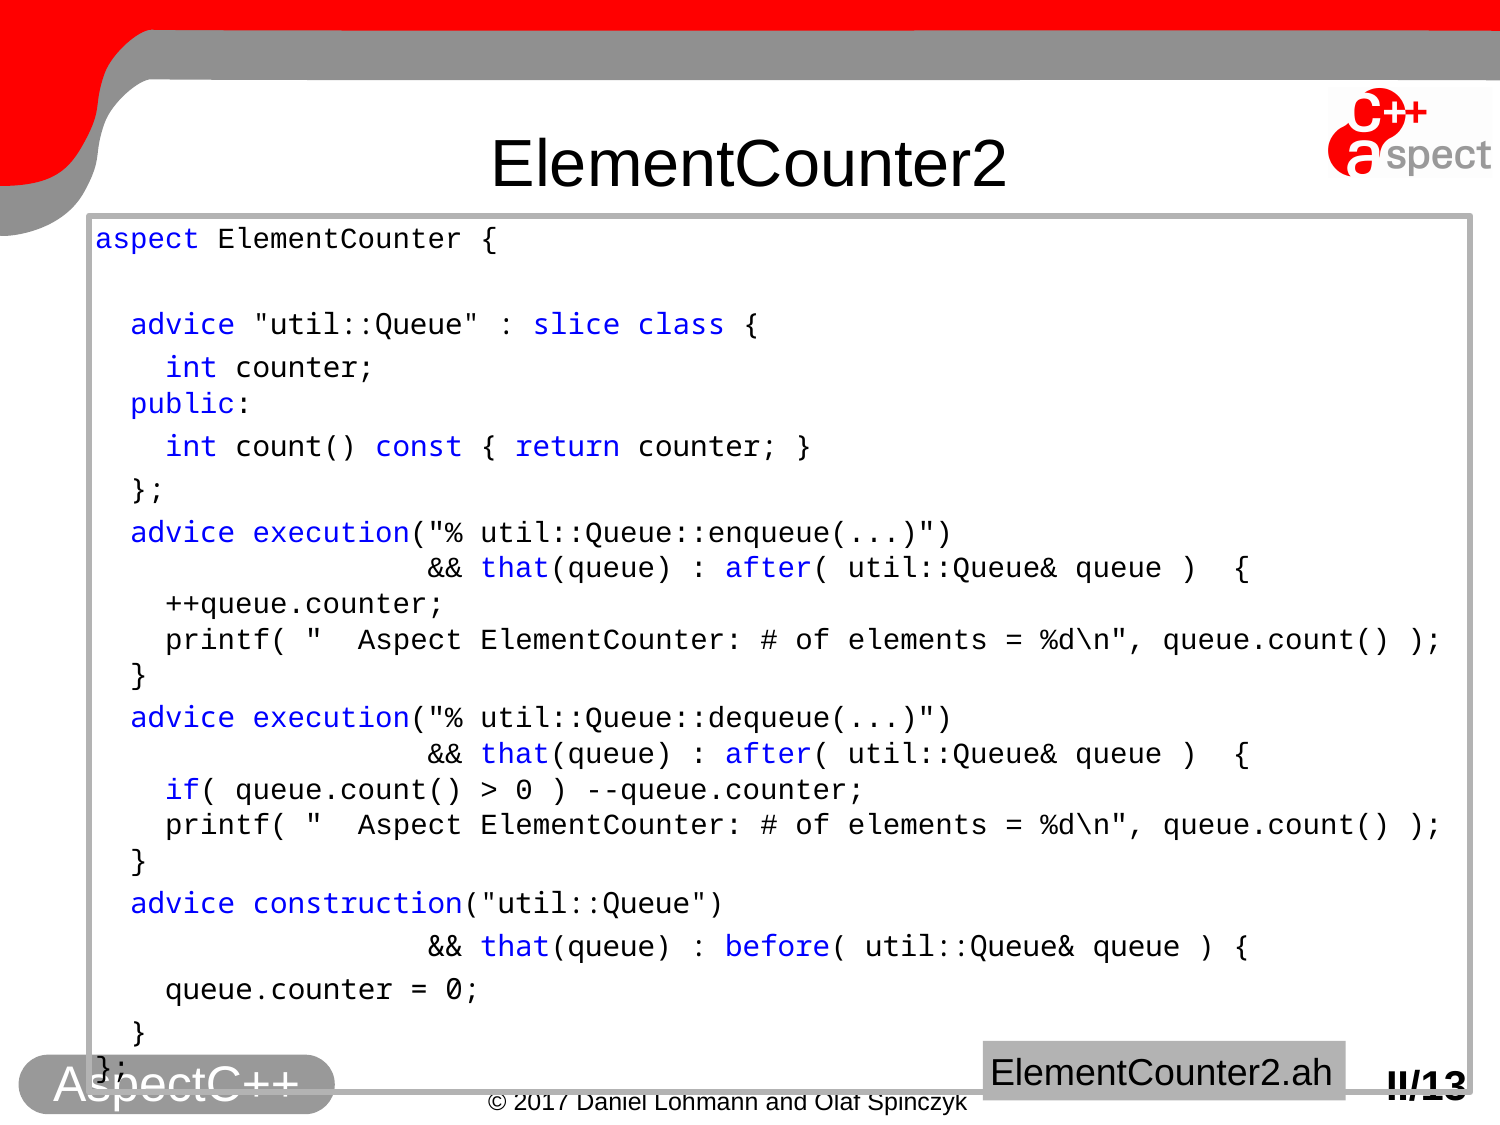

# ElementCounter2
aspect ElementCounter {
 advice "util::Queue" : slice class {
 int counter;
 public:
 int count() const { return counter; }
 };
 advice execution("% util::Queue::enqueue(...)")
 && that(queue) : after( util::Queue& queue ) {
 ++queue.counter;
 printf( " Aspect ElementCounter: # of elements = %d\n", queue.count() );
 }
 advice execution("% util::Queue::dequeue(...)")
 && that(queue) : after( util::Queue& queue ) {
 if( queue.count() > 0 ) --queue.counter;
 printf( " Aspect ElementCounter: # of elements = %d\n", queue.count() );
 }
 advice construction("util::Queue")
 && that(queue) : before( util::Queue& queue ) {
 queue.counter = 0;
 }
};
ElementCounter2.ah